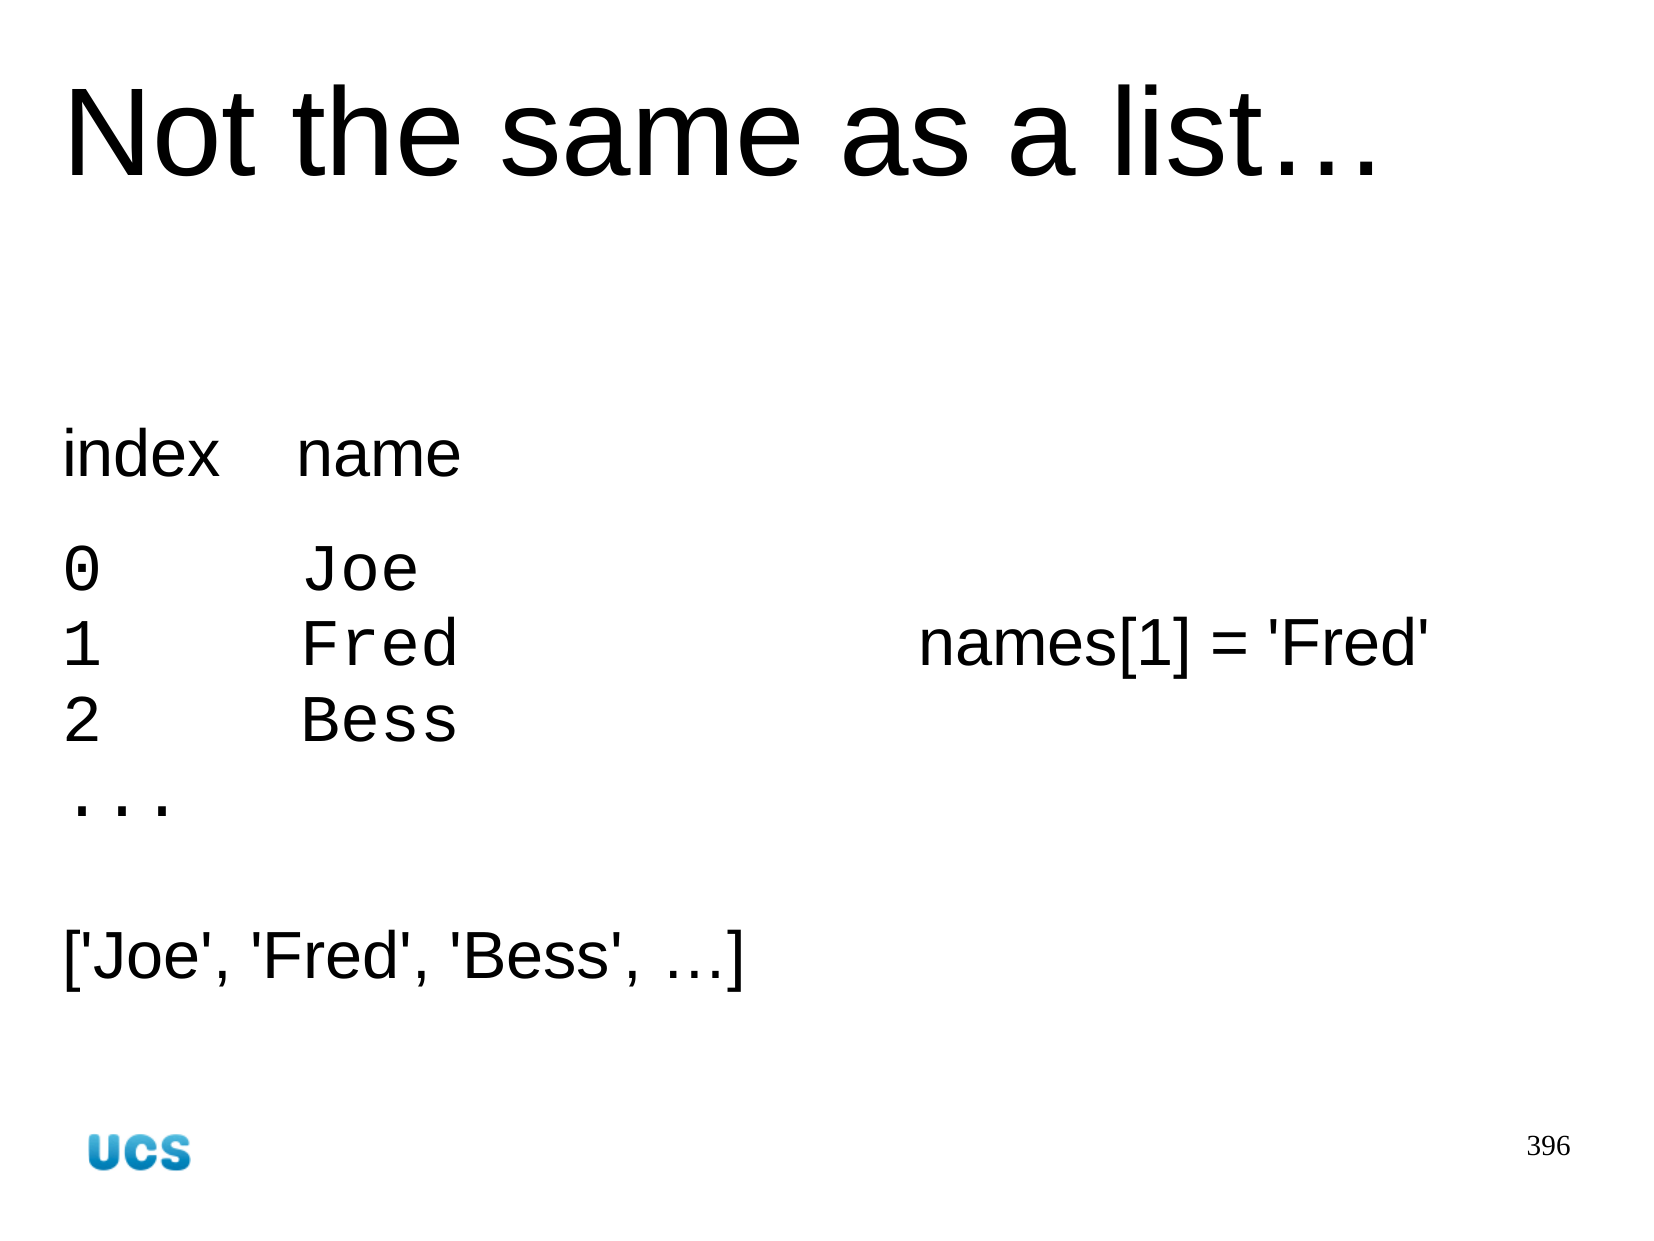

Not the same as a list…
index	name
0	Joe
1	Fred
2	Bess
...
names[1] = 'Fred'
['Joe', 'Fred', 'Bess', …]
396